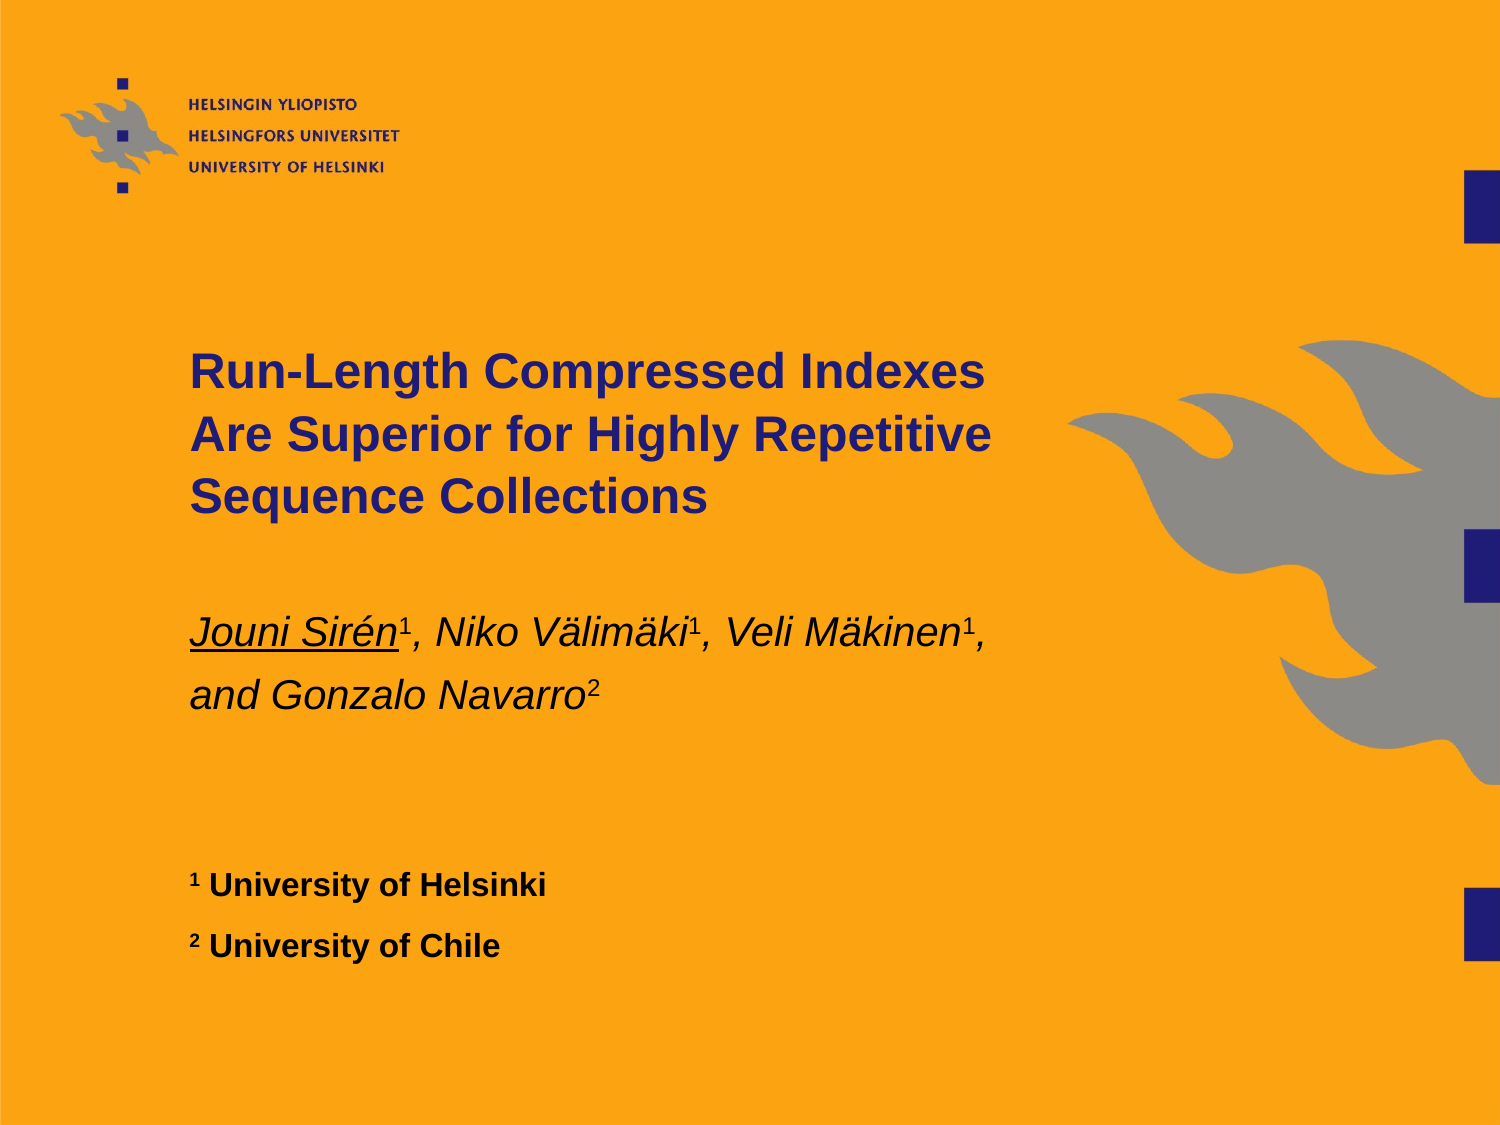

# Run-Length Compressed Indexes Are Superior for Highly Repetitive Sequence Collections
Jouni Sirén1, Niko Välimäki1, Veli Mäkinen1, and Gonzalo Navarro2
1 University of Helsinki
2 University of Chile